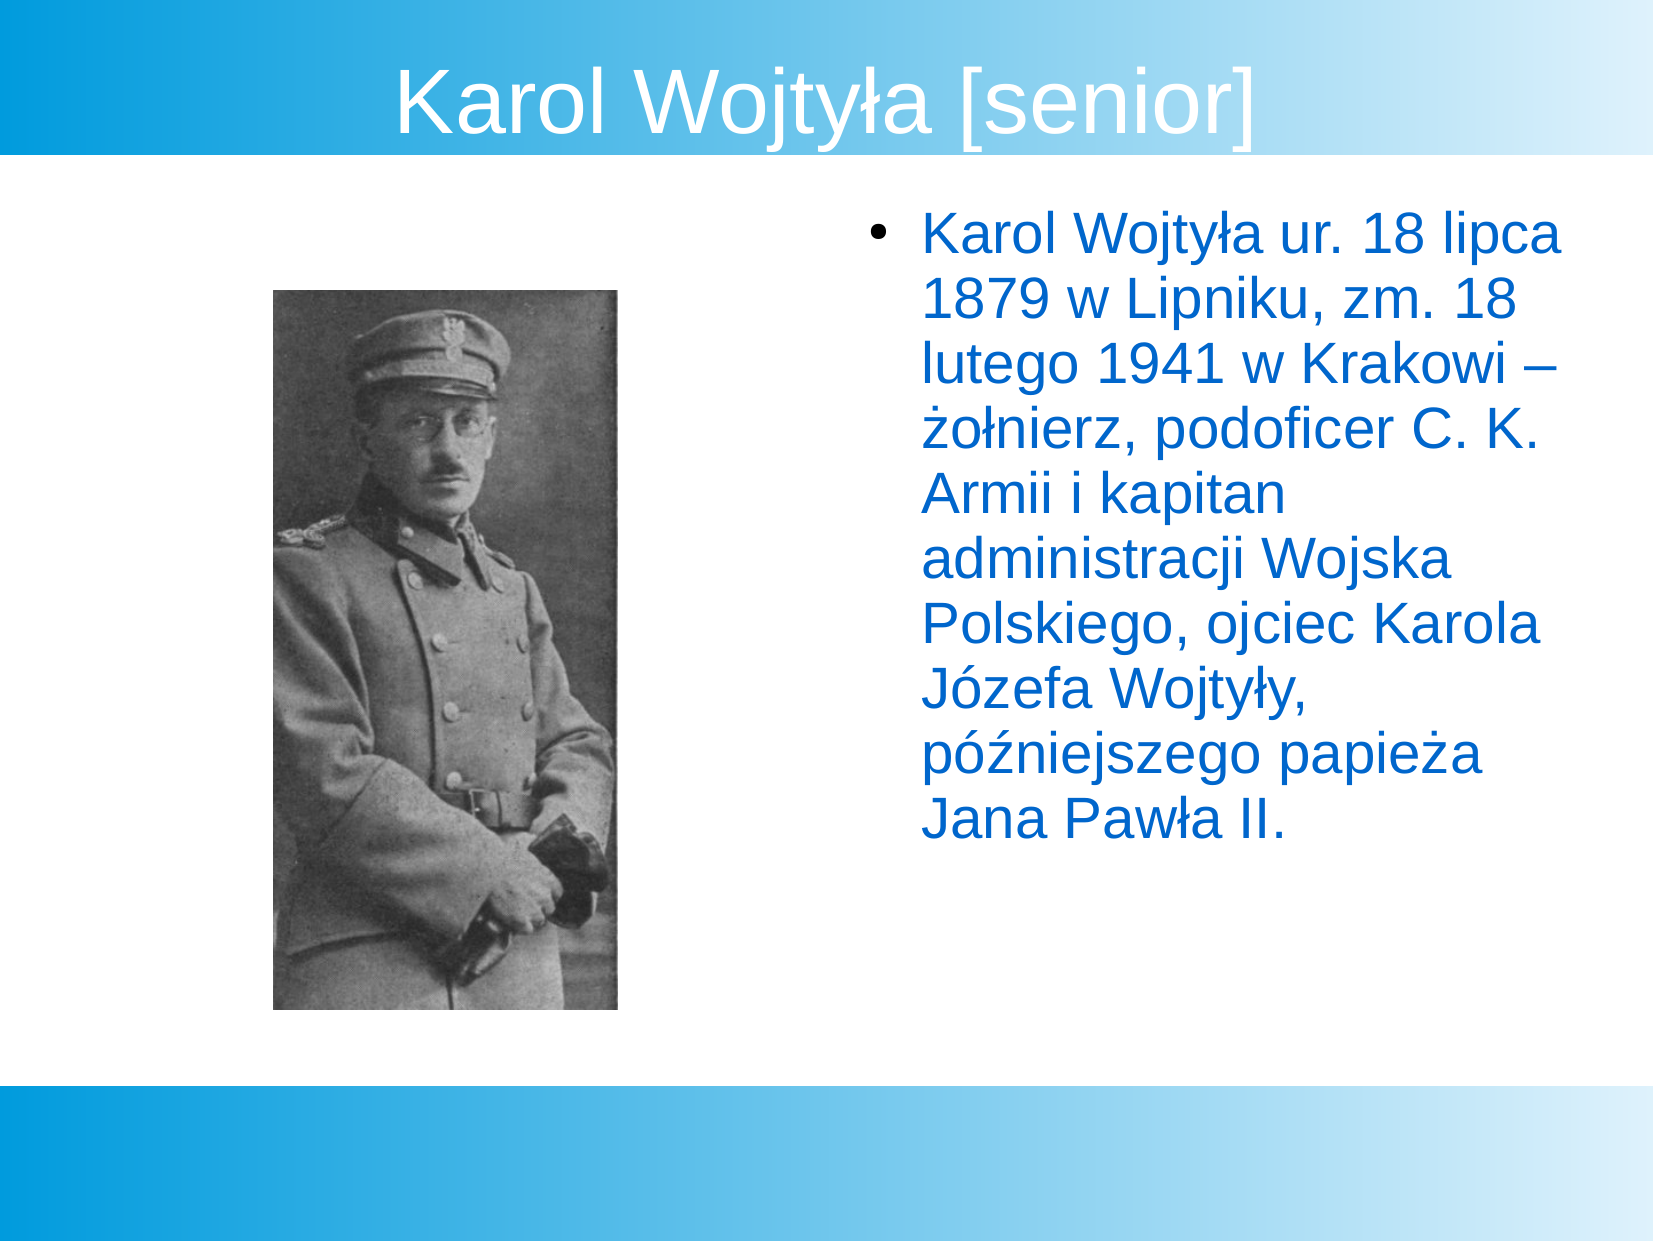

# Karol Wojtyła [senior]
Karol Wojtyła ur. 18 lipca 1879 w Lipniku, zm. 18 lutego 1941 w Krakowi – żołnierz, podoficer C. K. Armii i kapitan administracji Wojska Polskiego, ojciec Karola Józefa Wojtyły, późniejszego papieża Jana Pawła II.